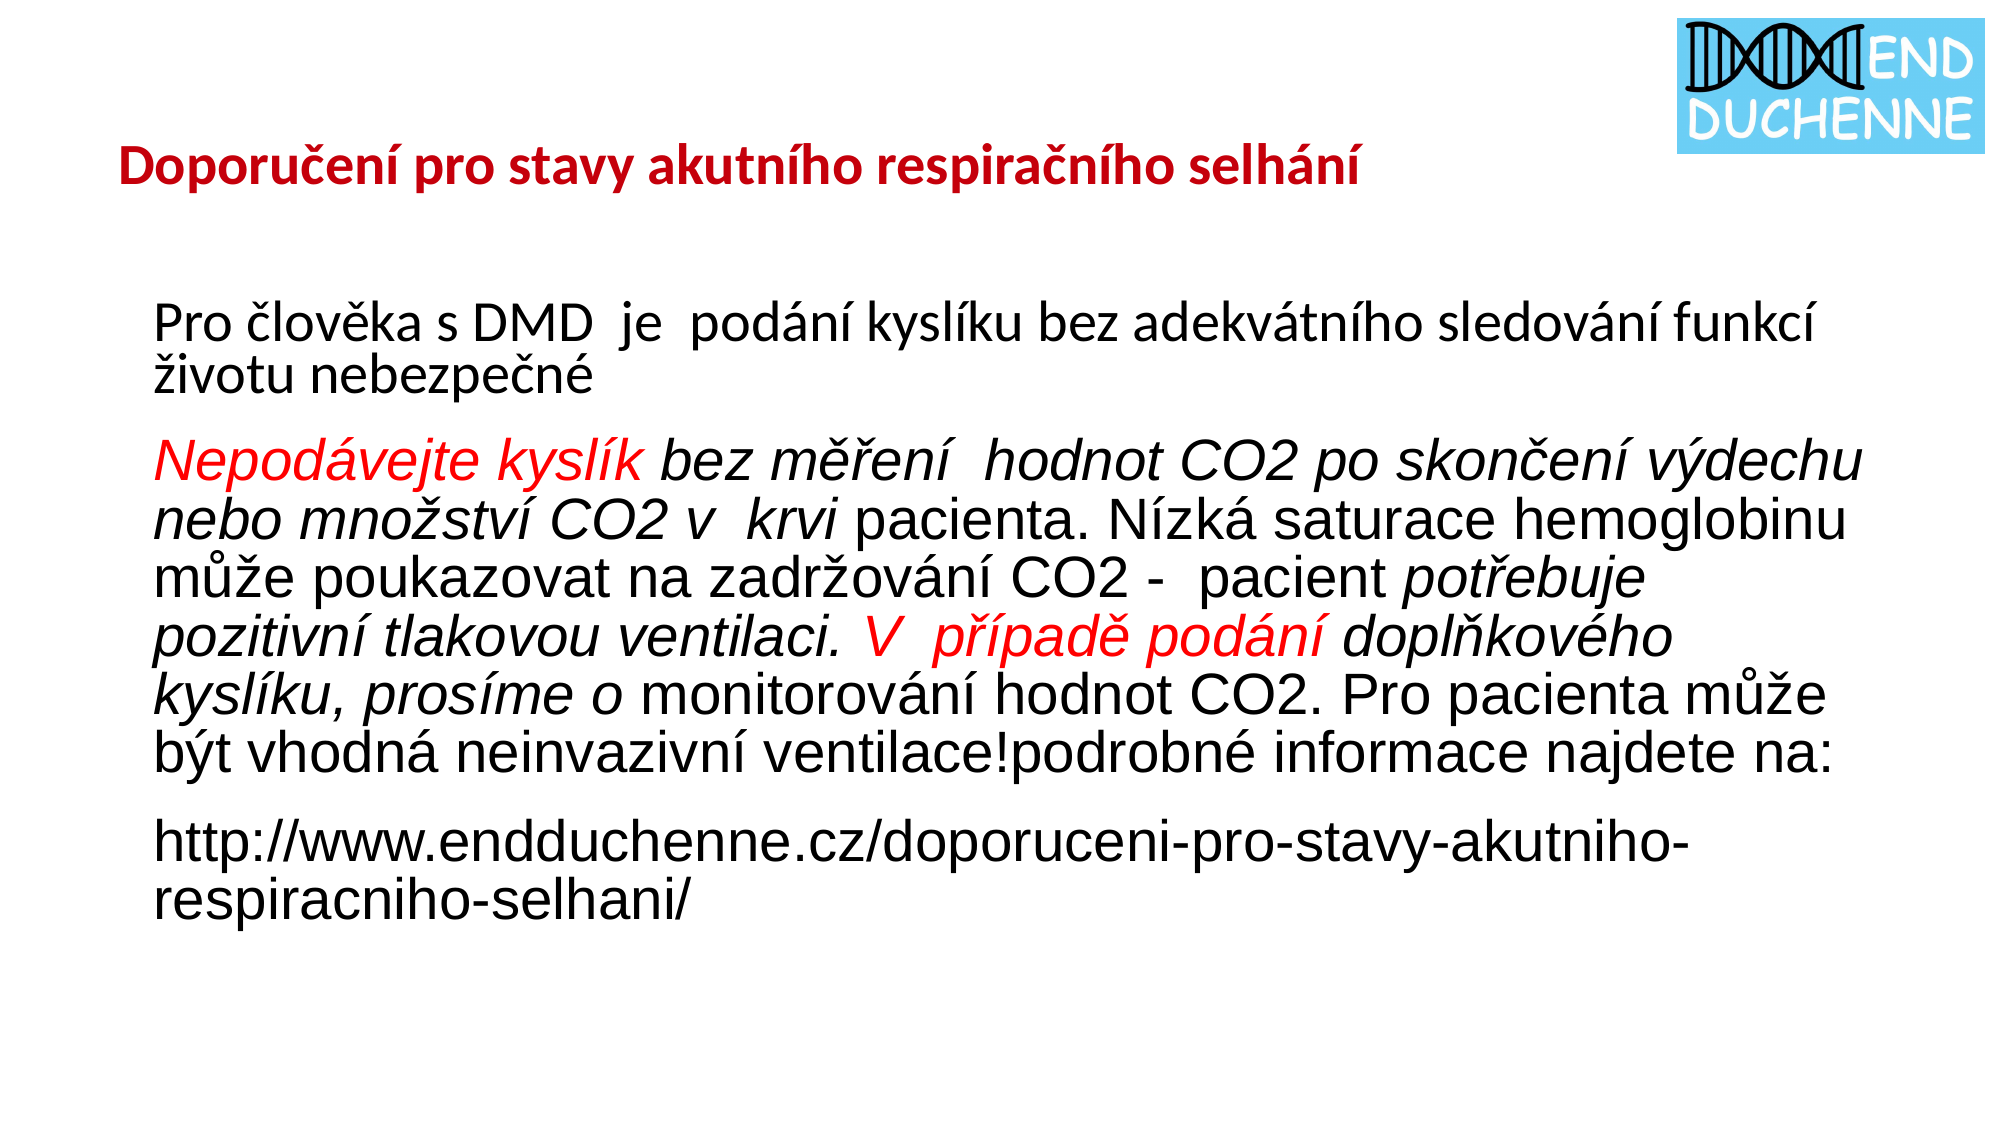

# Doporučení pro stavy akutního respiračního selhání
Pro člověka s DMD je podání kyslíku bez adekvátního sledování funkcí životu nebezpečné
Nepodávejte kyslík bez měření hodnot CO2 po skončení výdechu nebo množství CO2 v  krvi pacienta. Nízká saturace hemoglobinu může poukazovat na zadržování CO2 - pacient potřebuje pozitivní tlakovou ventilaci. V  případě podání doplňkového kyslíku, prosíme o monitorování hodnot CO2. Pro pacienta může být vhodná neinvazivní ventilace!podrobné informace najdete na:
http://www.endduchenne.cz/doporuceni-pro-stavy-akutniho-respiracniho-selhani/